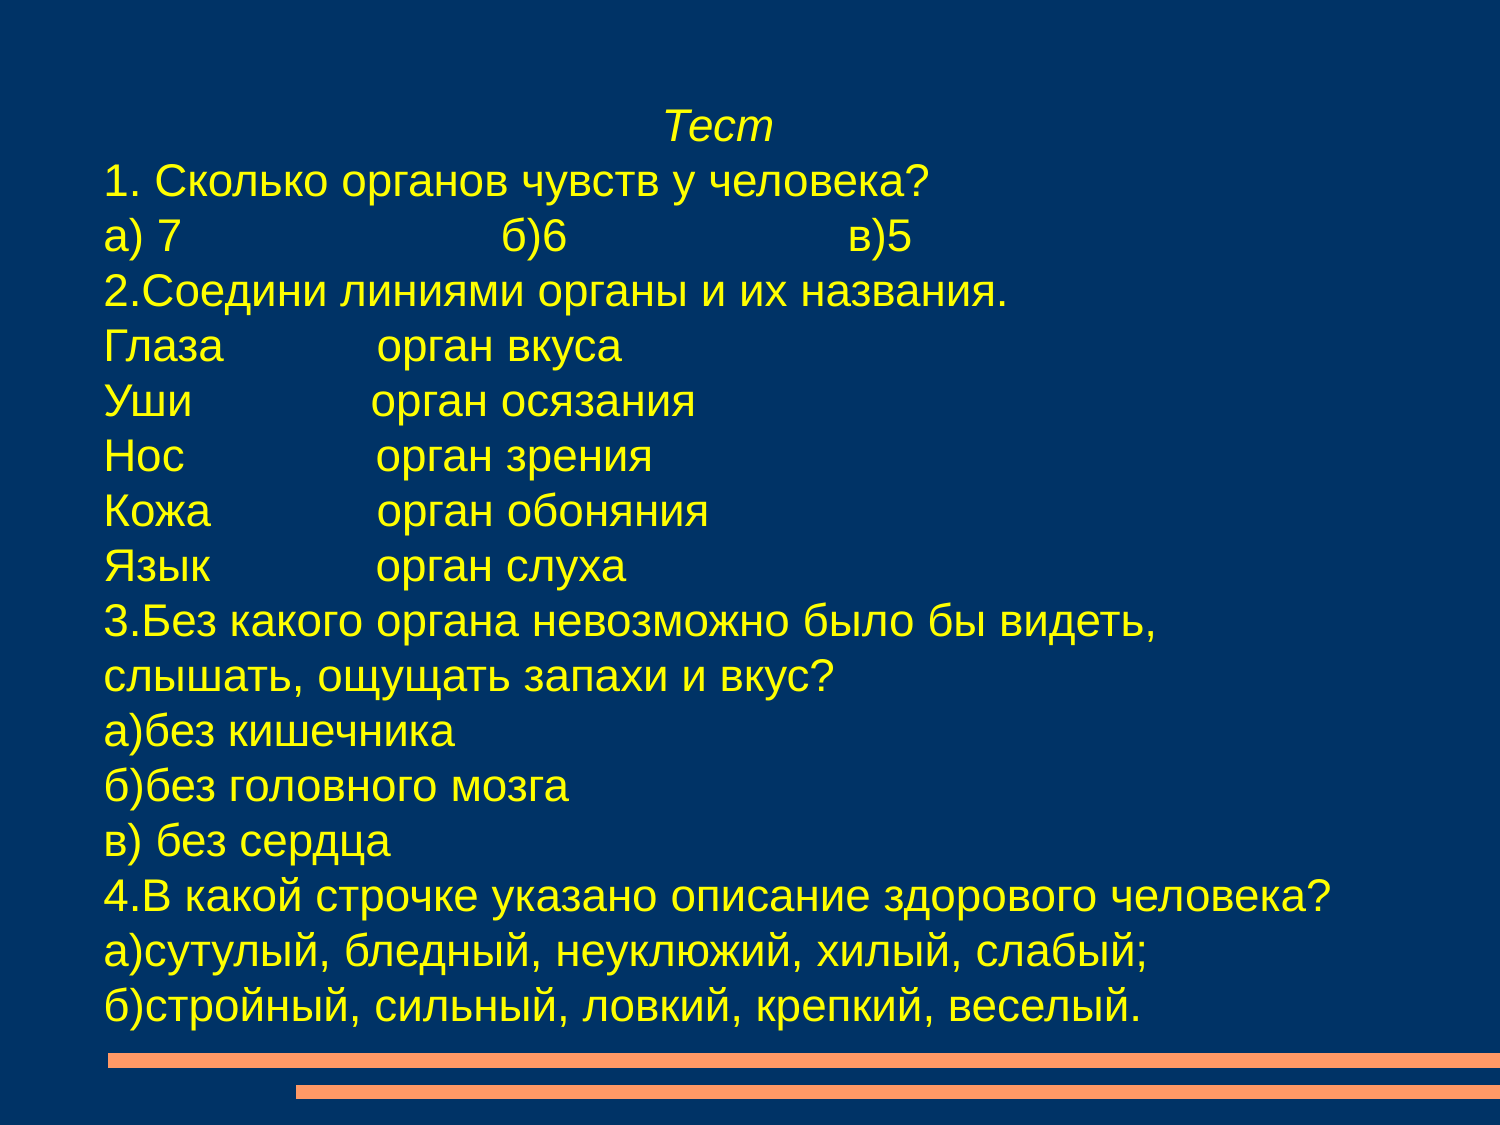

Тест
1. Сколько органов чувств у человека?
а) 7 б)6 в)5
2.Соедини линиями органы и их названия.
Глаза орган вкуса
Уши орган осязания
Нос орган зрения
Кожа орган обоняния
Язык орган слуха
3.Без какого органа невозможно было бы видеть, слышать, ощущать запахи и вкус?
а)без кишечника
б)без головного мозга
в) без сердца
4.В какой строчке указано описание здорового человека?
а)сутулый, бледный, неуклюжий, хилый, слабый;
б)стройный, сильный, ловкий, крепкий, веселый.